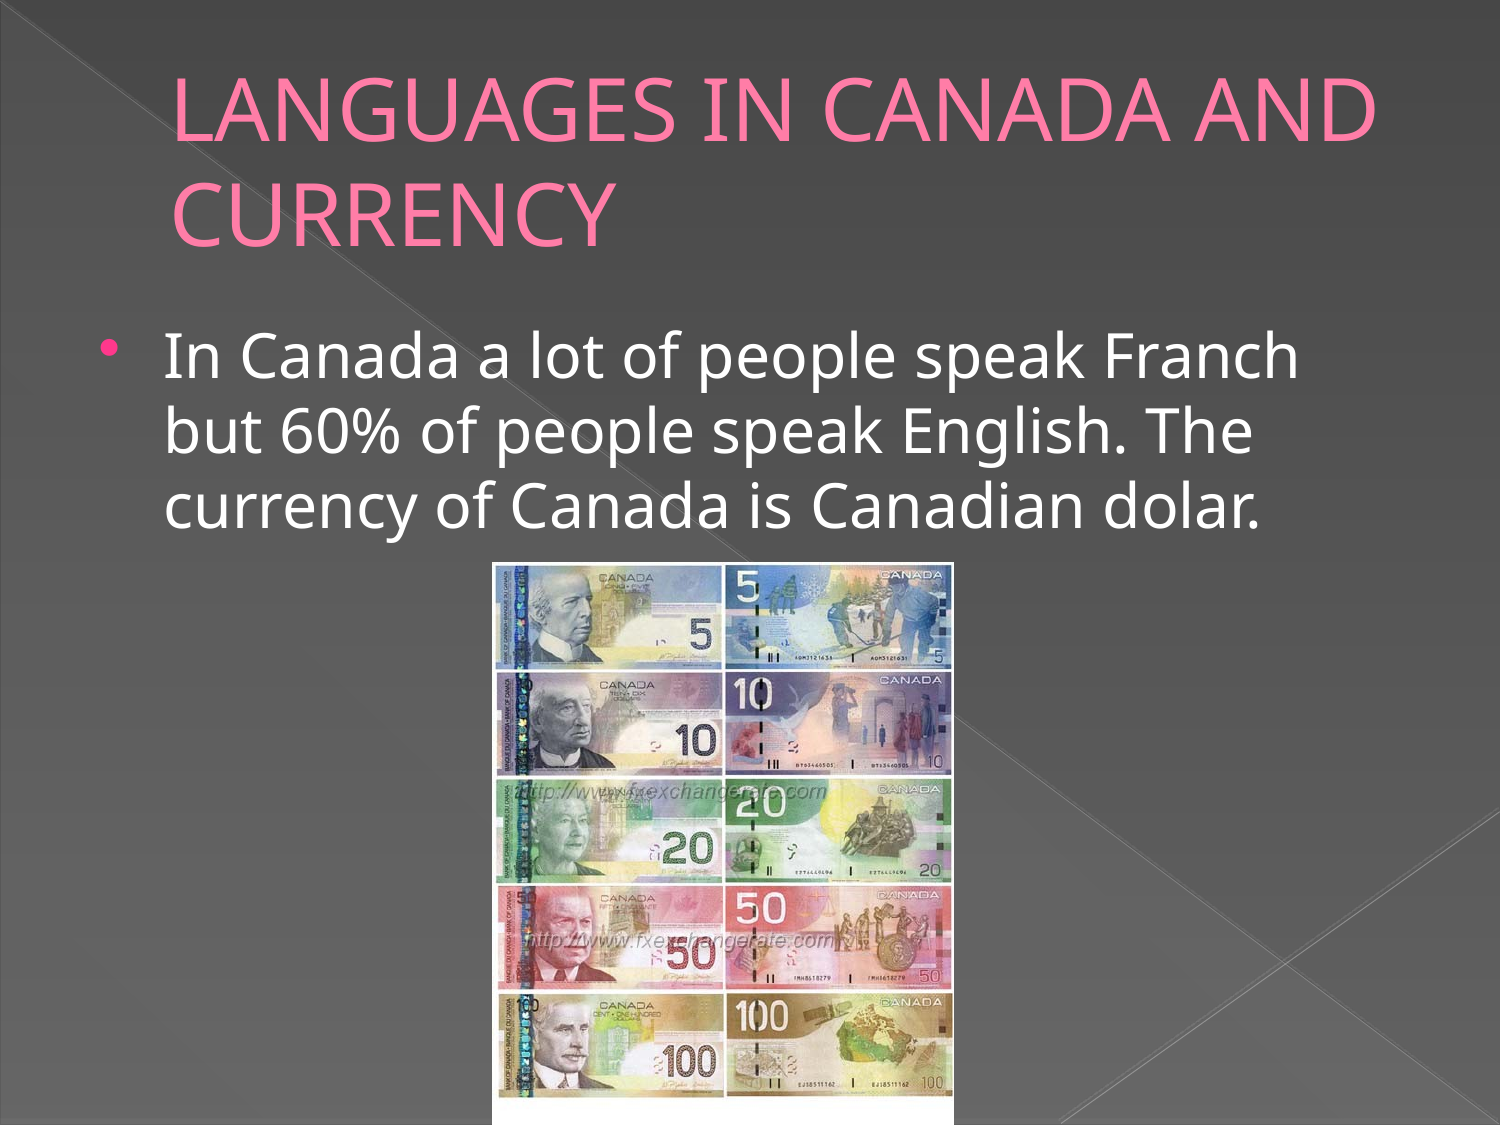

# LANGUAGES IN CANADA AND CURRENCY
In Canada a lot of people speak Franch but 60% of people speak English. The currency of Canada is Canadian dolar.